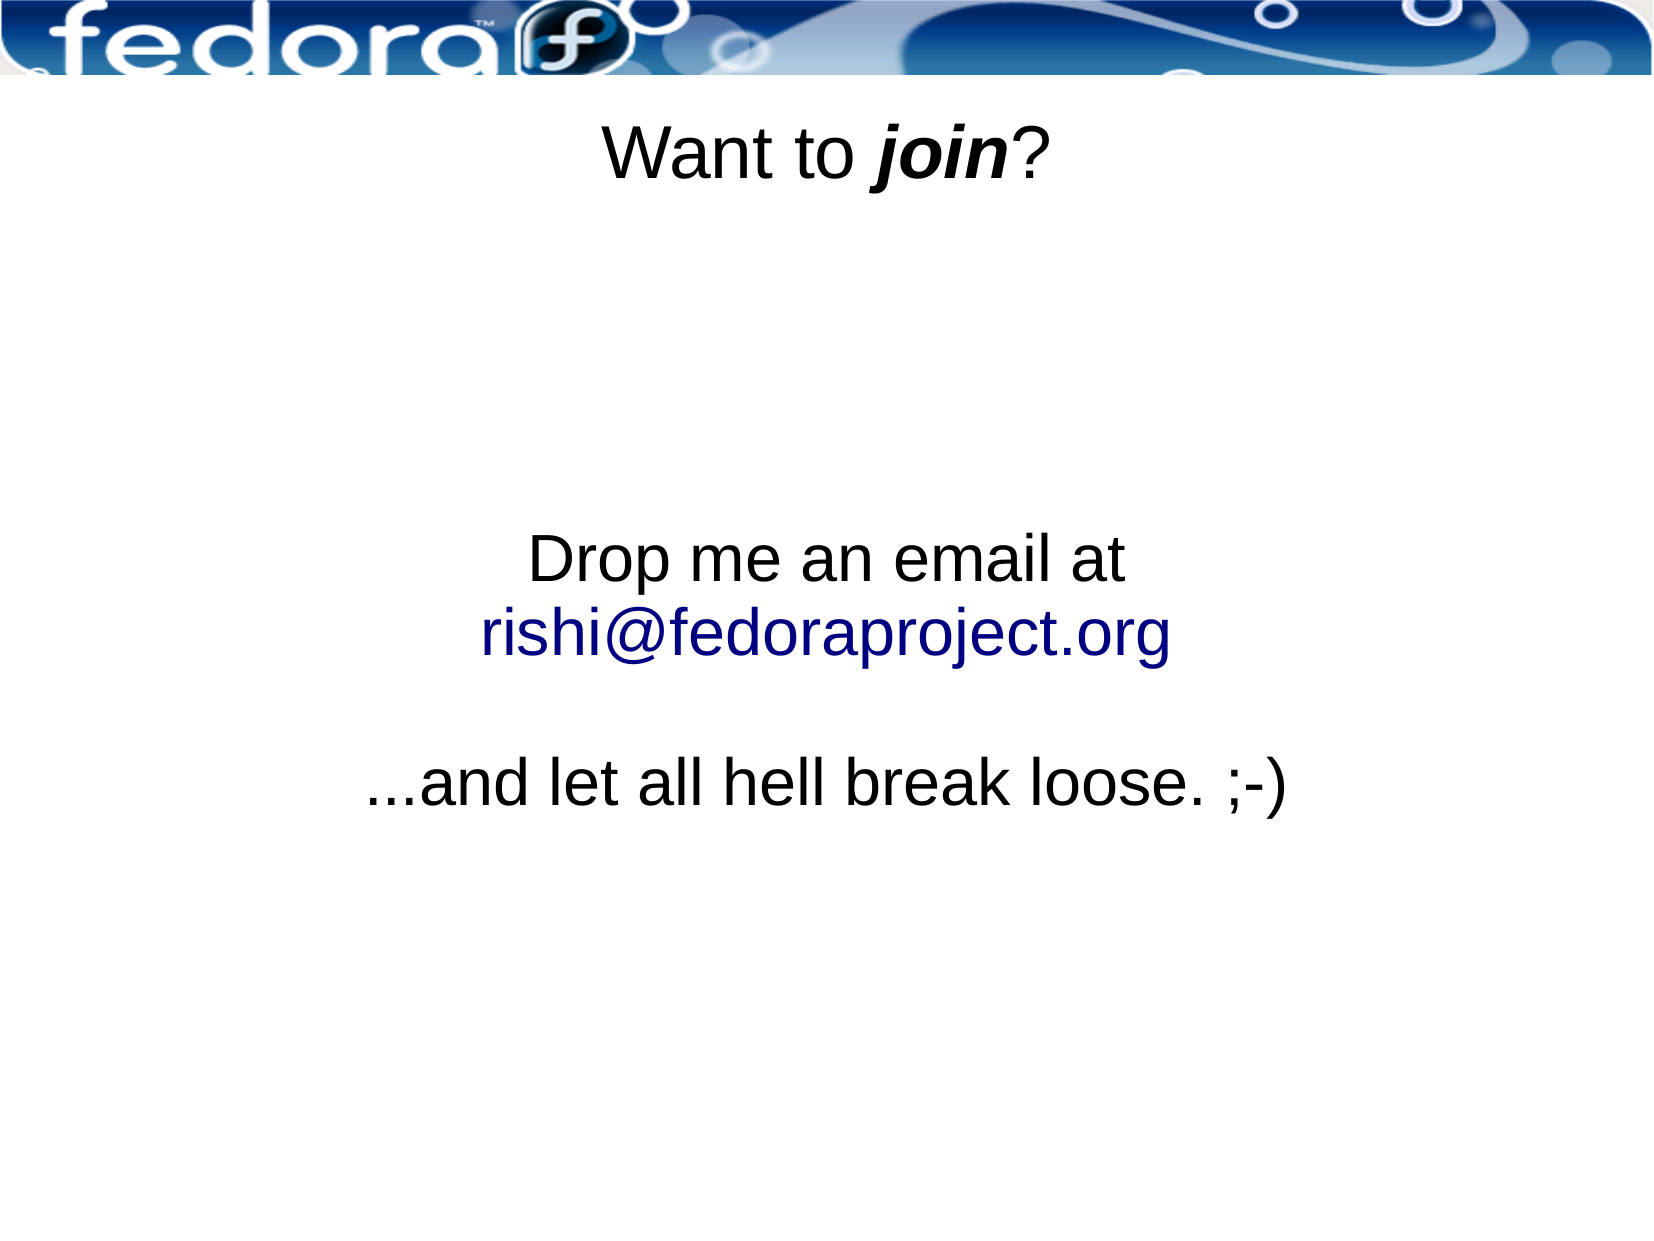

# Want to join?
Drop me an email at
rishi@fedoraproject.org
...and let all hell break loose. ;-)